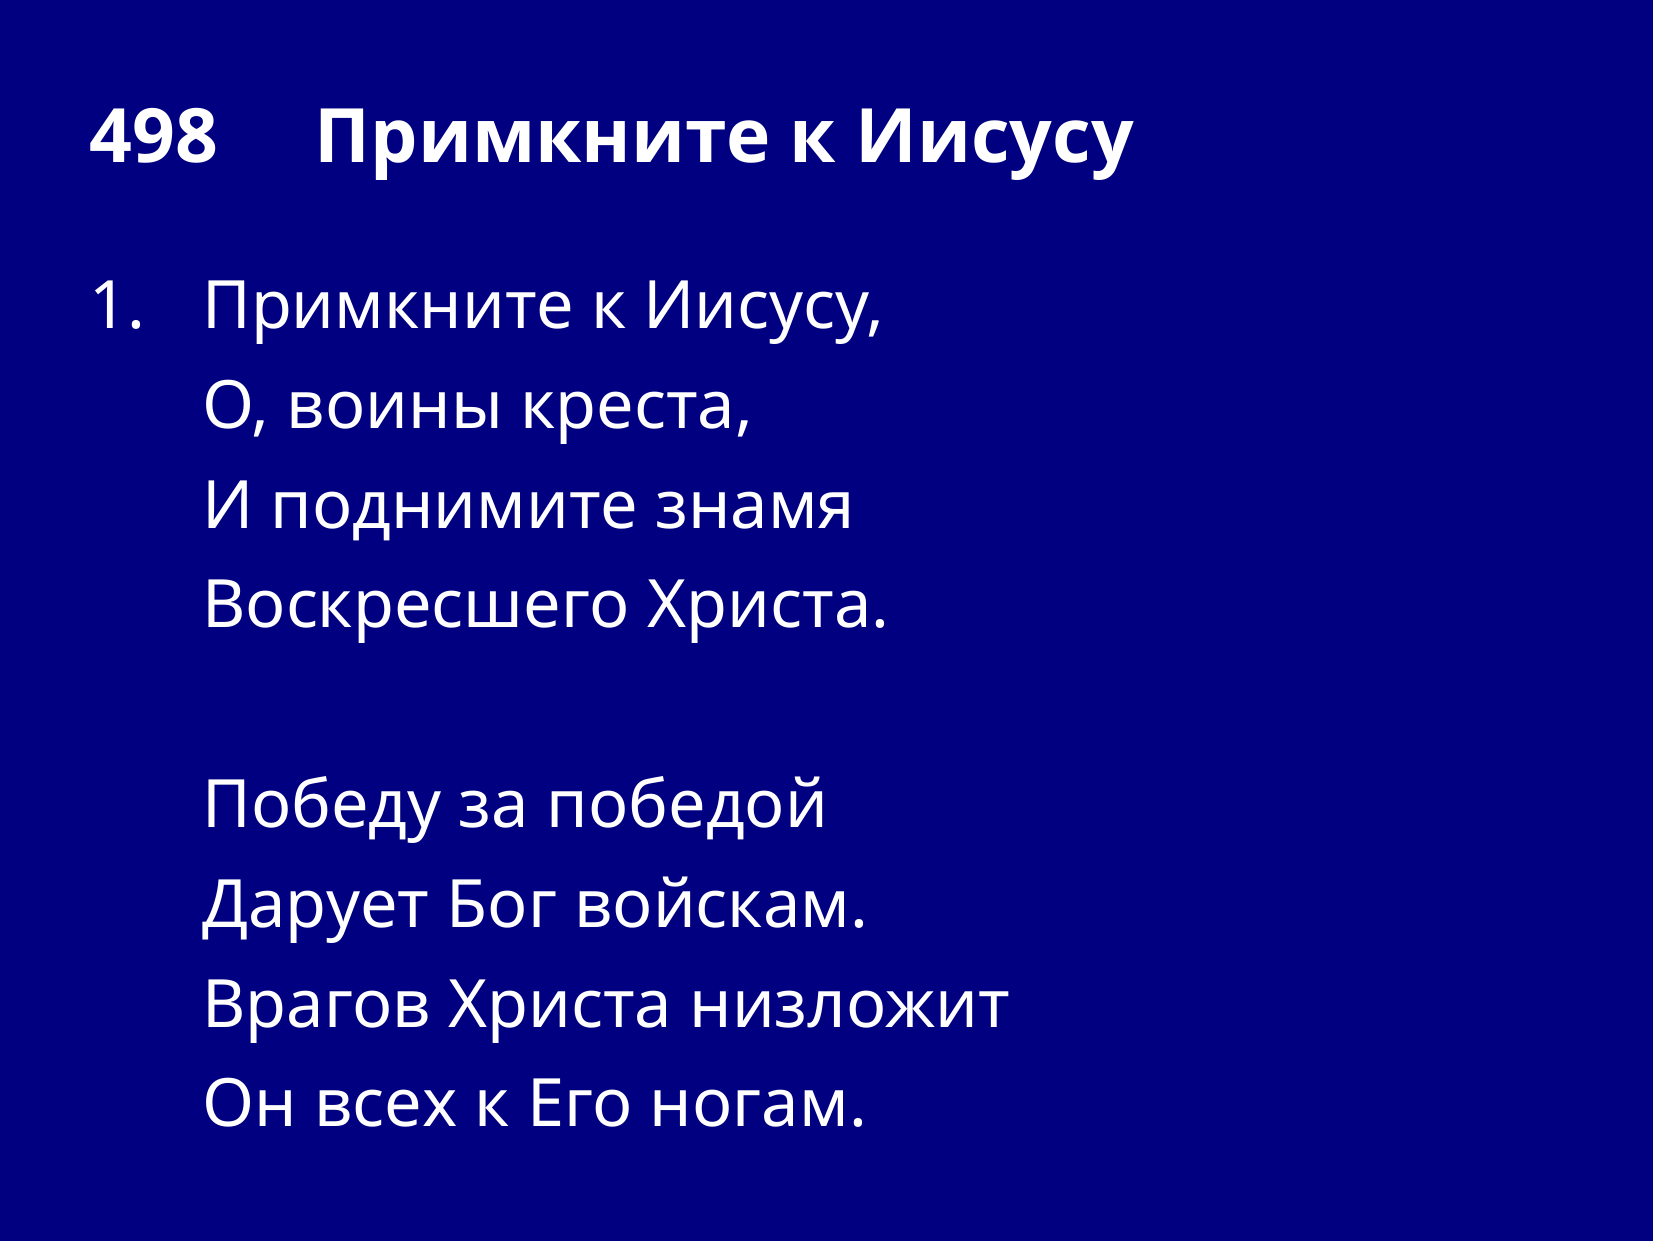

498	Примкните к Иисусу
1.	Примкните к Иисусу,
	О, воины креста,
	И поднимите знамя
	Воскресшего Христа.
	Победу за победой
	Дарует Бог войскам.
	Врагов Христа низложит
	Он всех к Его ногам.